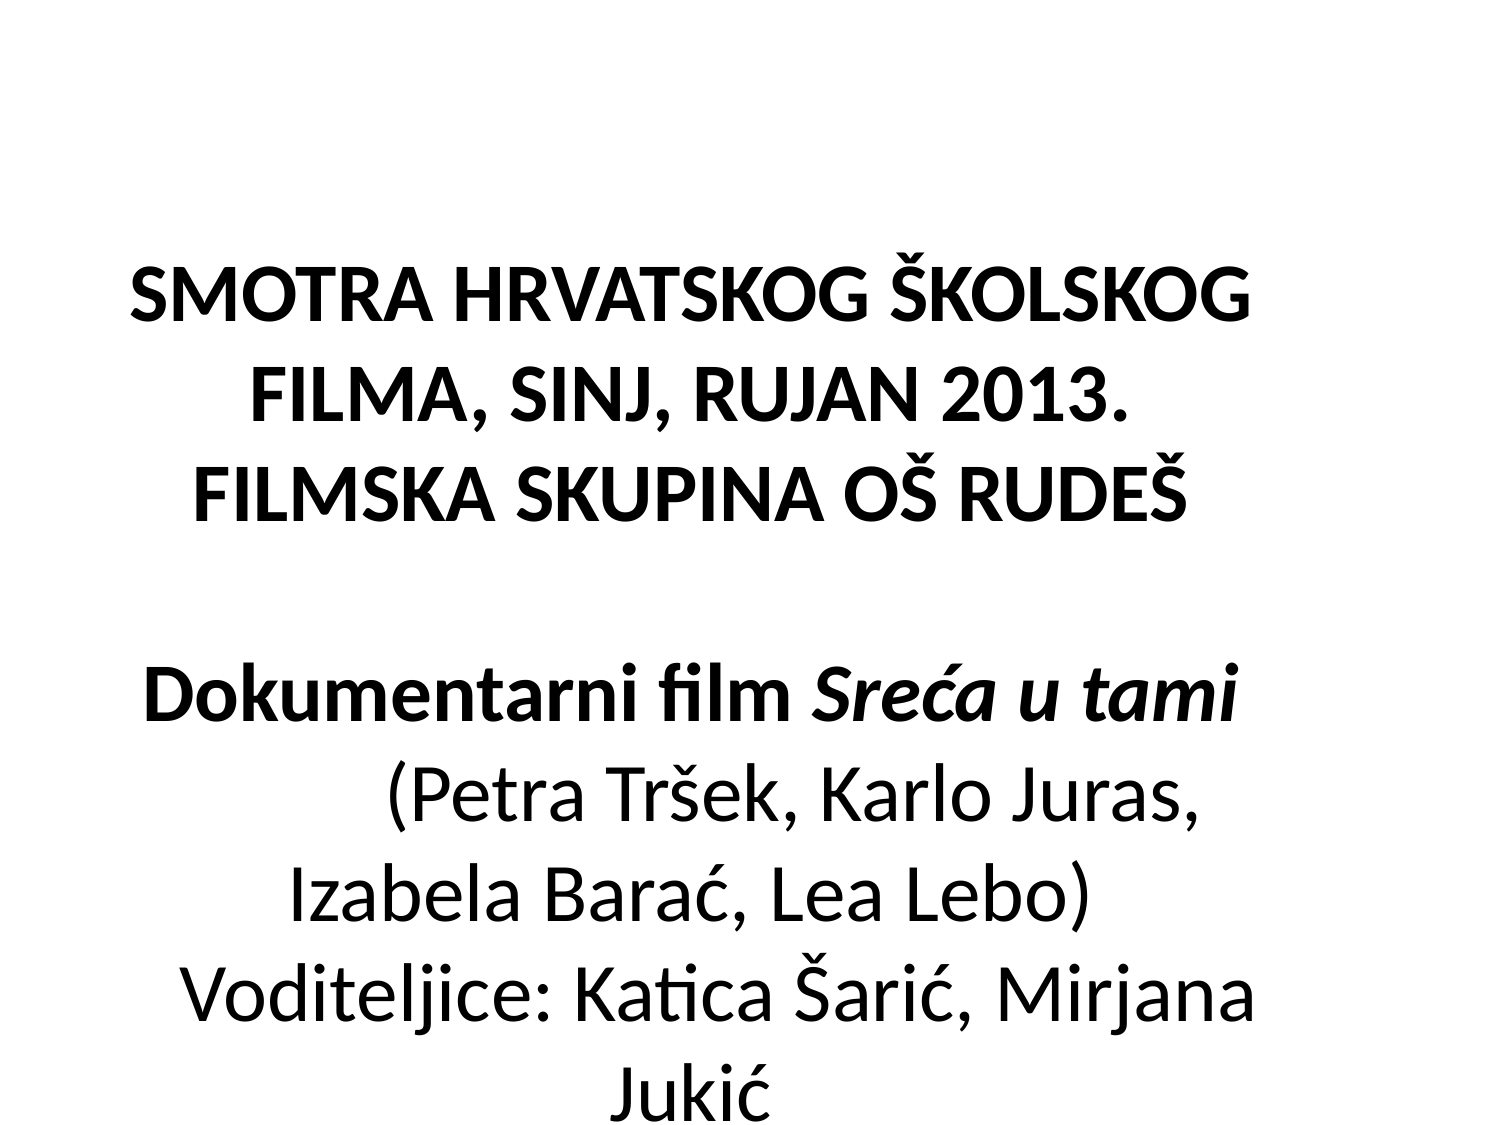

# SMOTRA HRVATSKOG ŠKOLSKOG FILMA, SINJ, RUJAN 2013. FILMSKA SKUPINA OŠ RUDEŠ   Dokumentarni film Sreća u tami (Petra Tršek, Karlo Juras, Izabela Barać, Lea Lebo) Voditeljice: Katica Šarić, Mirjana Jukić